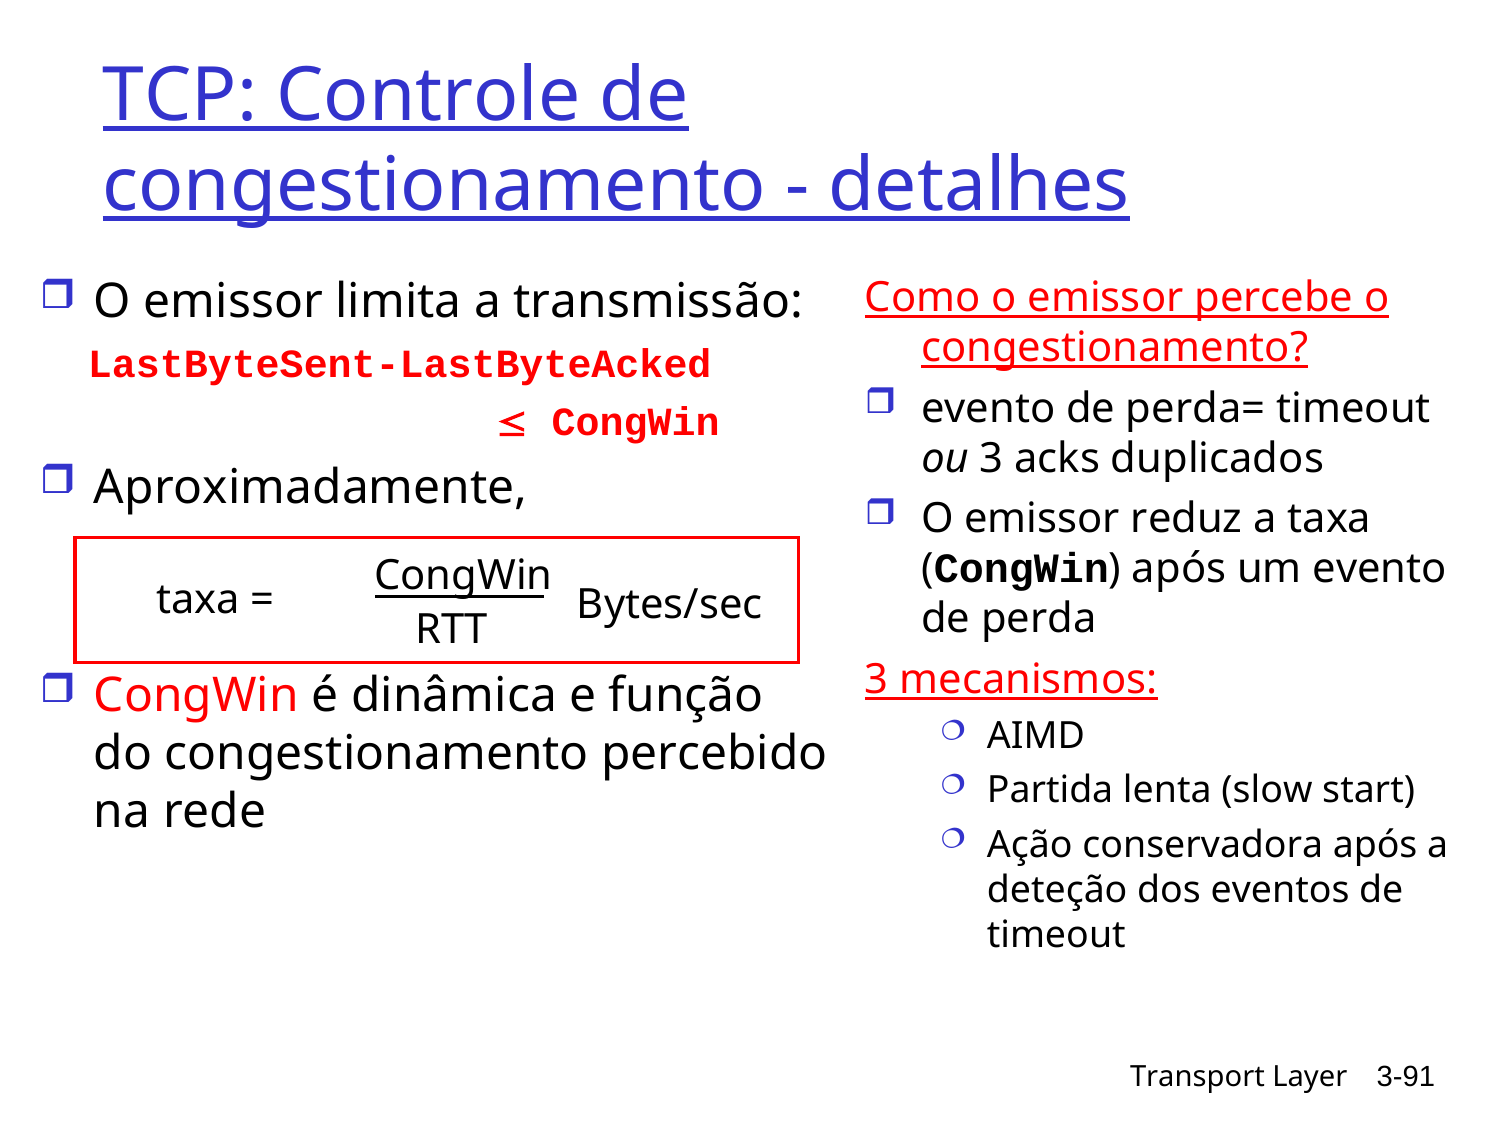

# TCP: Controle de congestionamento - detalhes
O emissor limita a transmissão:
 LastByteSent-LastByteAcked
  CongWin
Aproximadamente,
CongWin é dinâmica e função do congestionamento percebido na rede
Como o emissor percebe o congestionamento?
evento de perda= timeout ou 3 acks duplicados
O emissor reduz a taxa (CongWin) após um evento de perda
3 mecanismos:
AIMD
Partida lenta (slow start)
Ação conservadora após a deteção dos eventos de timeout
CongWin
taxa =
Bytes/sec
RTT
Transport Layer